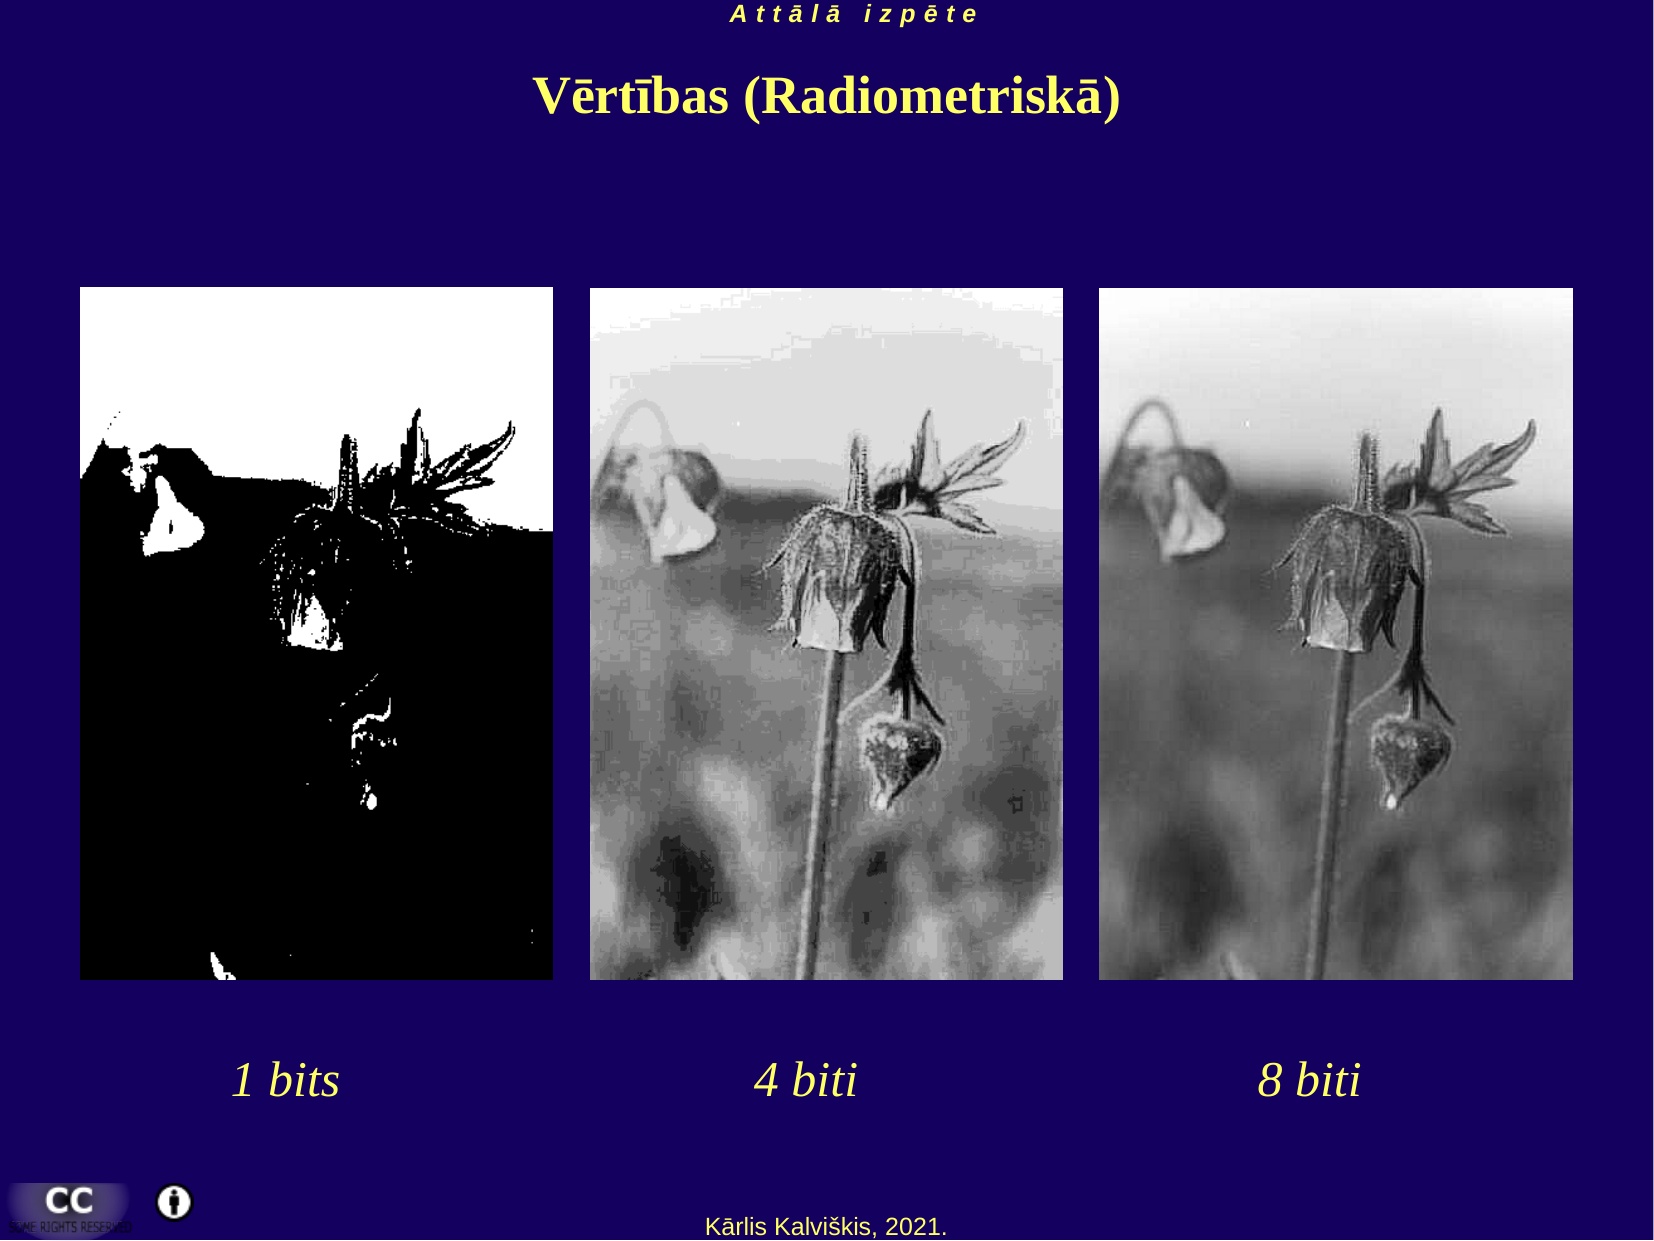

# Vērtības (Radiometriskā)
1 bits
4 biti
8 biti